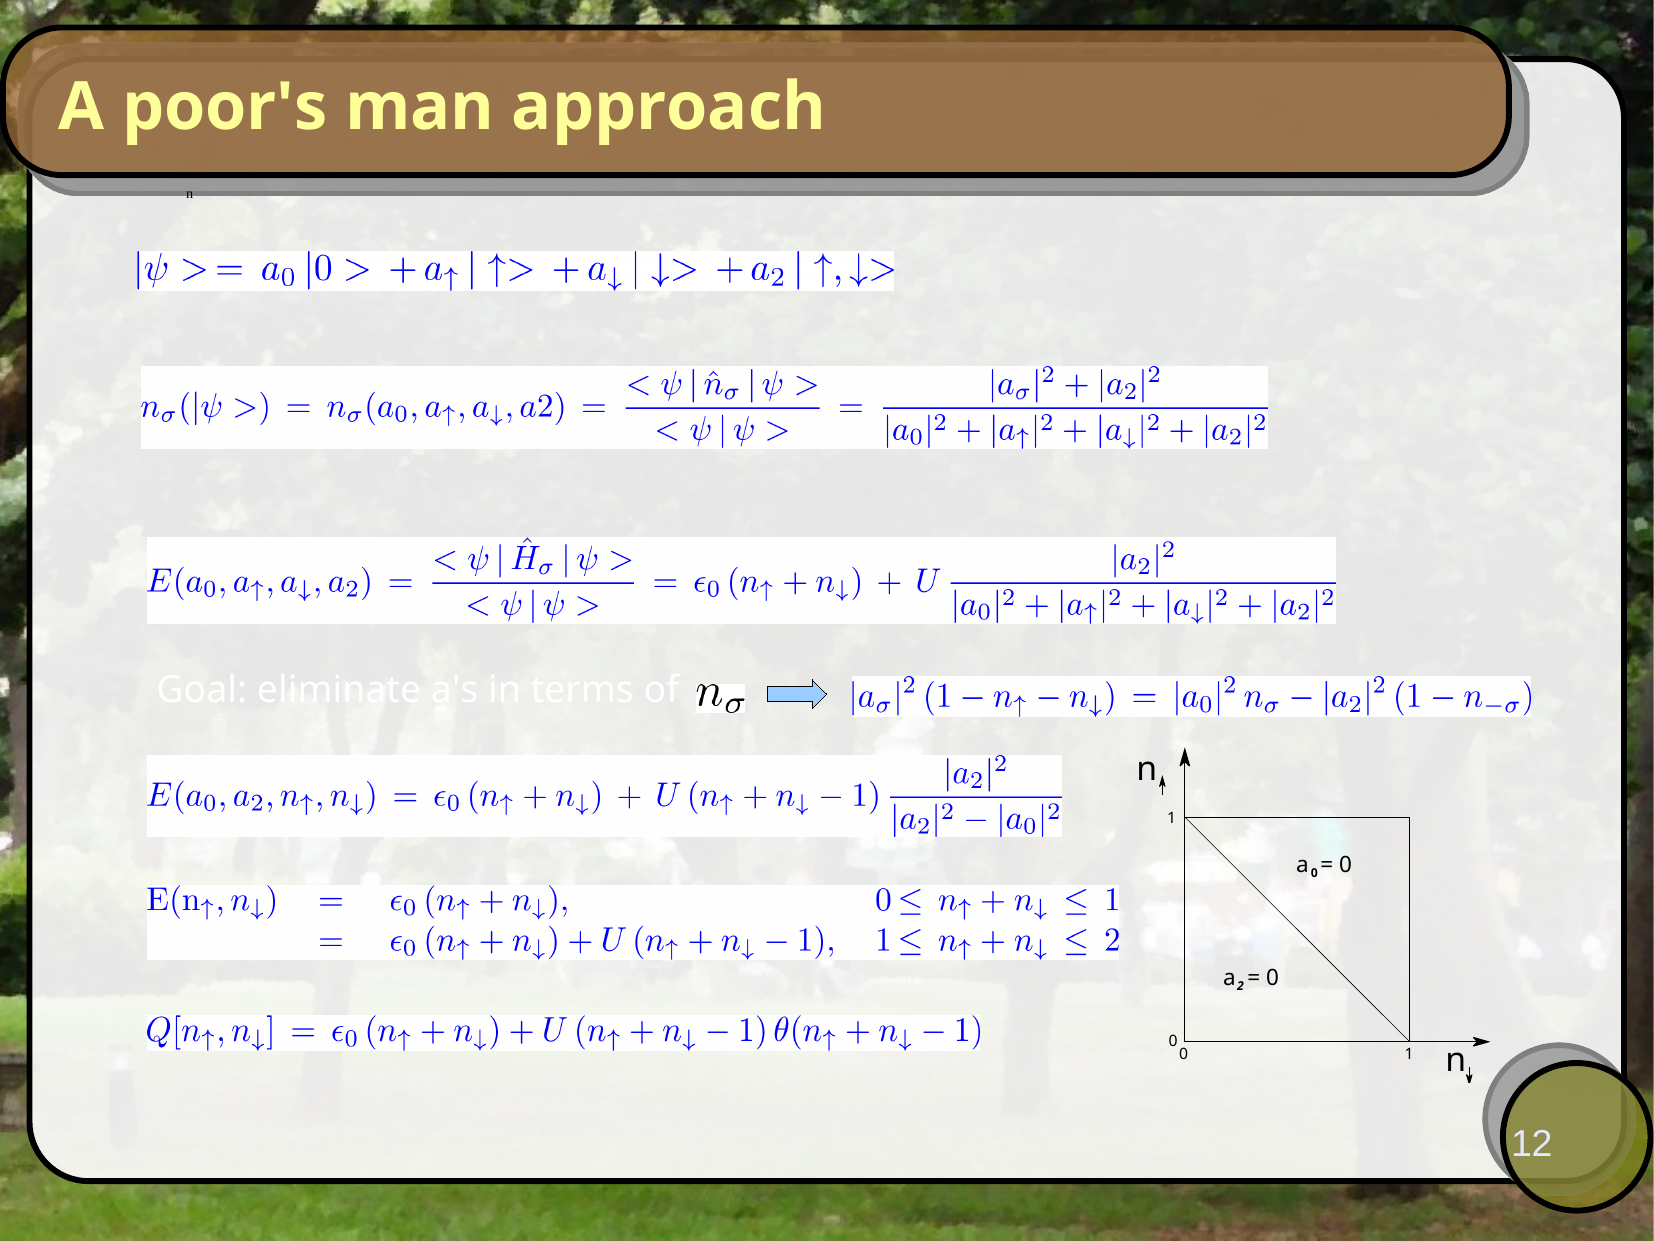

# A poor's man approach
Goal: eliminate a's in terms of
12